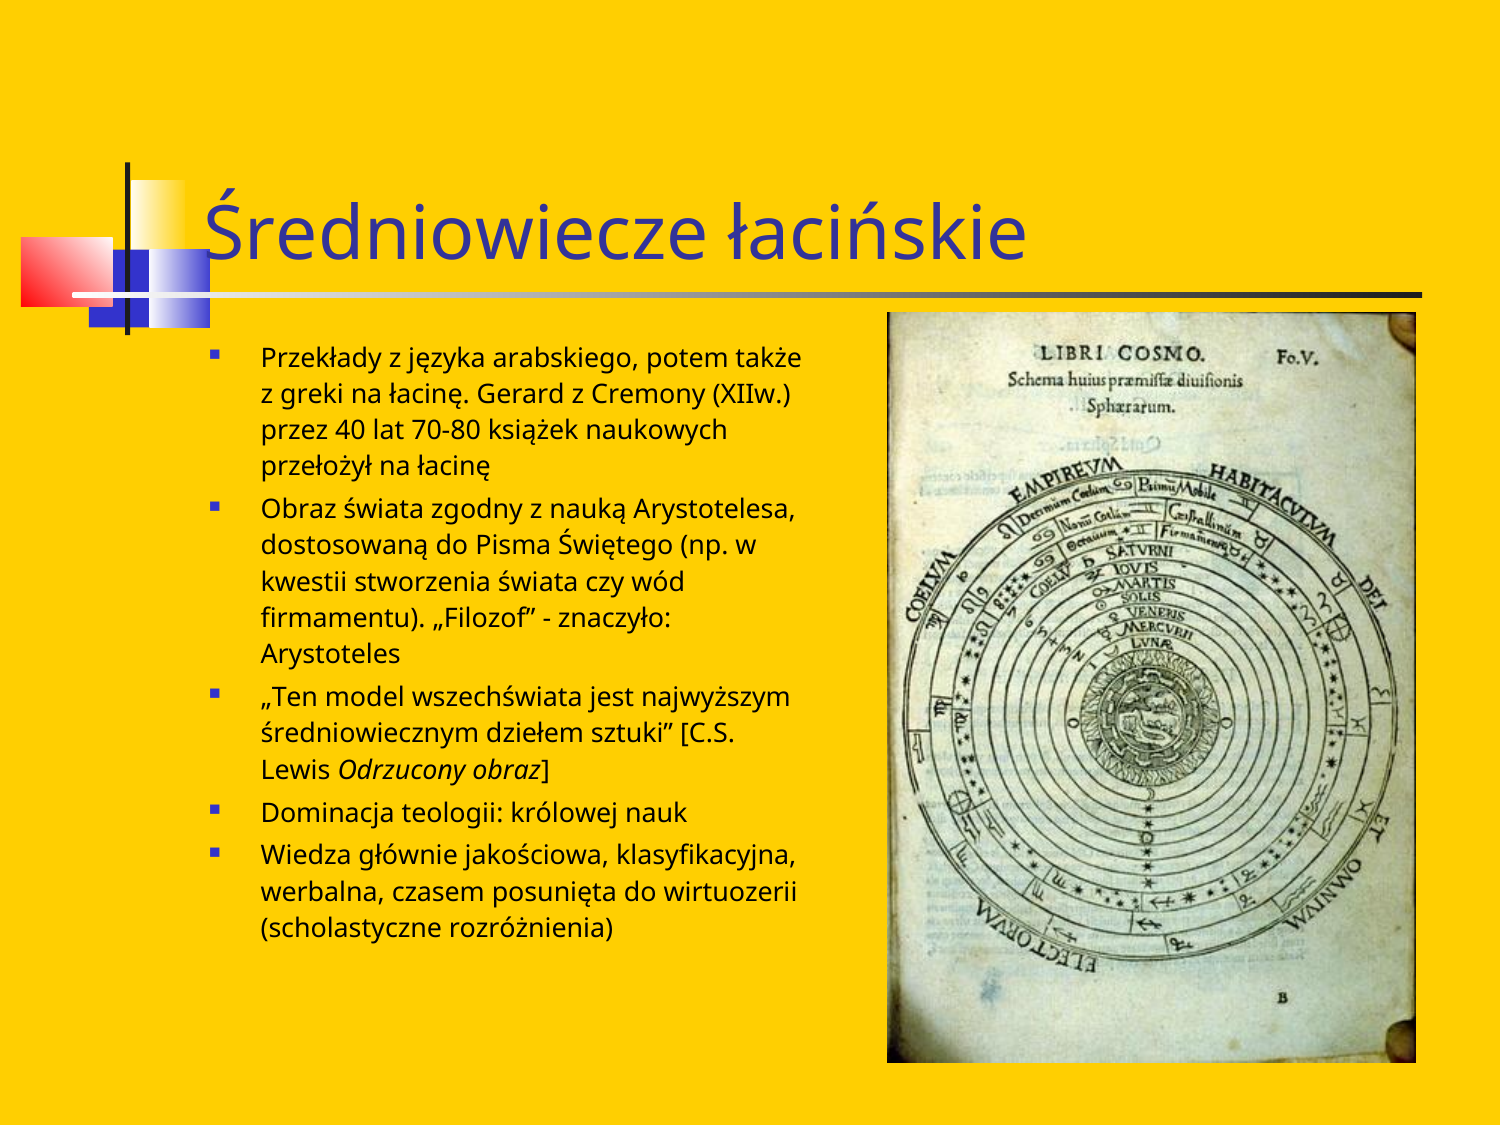

# Średniowiecze łacińskie
Przekłady z języka arabskiego, potem także z greki na łacinę. Gerard z Cremony (XIIw.) przez 40 lat 70-80 książek naukowych przełożył na łacinę
Obraz świata zgodny z nauką Arystotelesa, dostosowaną do Pisma Świętego (np. w kwestii stworzenia świata czy wód firmamentu). „Filozof” - znaczyło: Arystoteles
„Ten model wszechświata jest najwyższym średniowiecznym dziełem sztuki” [C.S. Lewis Odrzucony obraz]
Dominacja teologii: królowej nauk
Wiedza głównie jakościowa, klasyfikacyjna, werbalna, czasem posunięta do wirtuozerii (scholastyczne rozróżnienia)